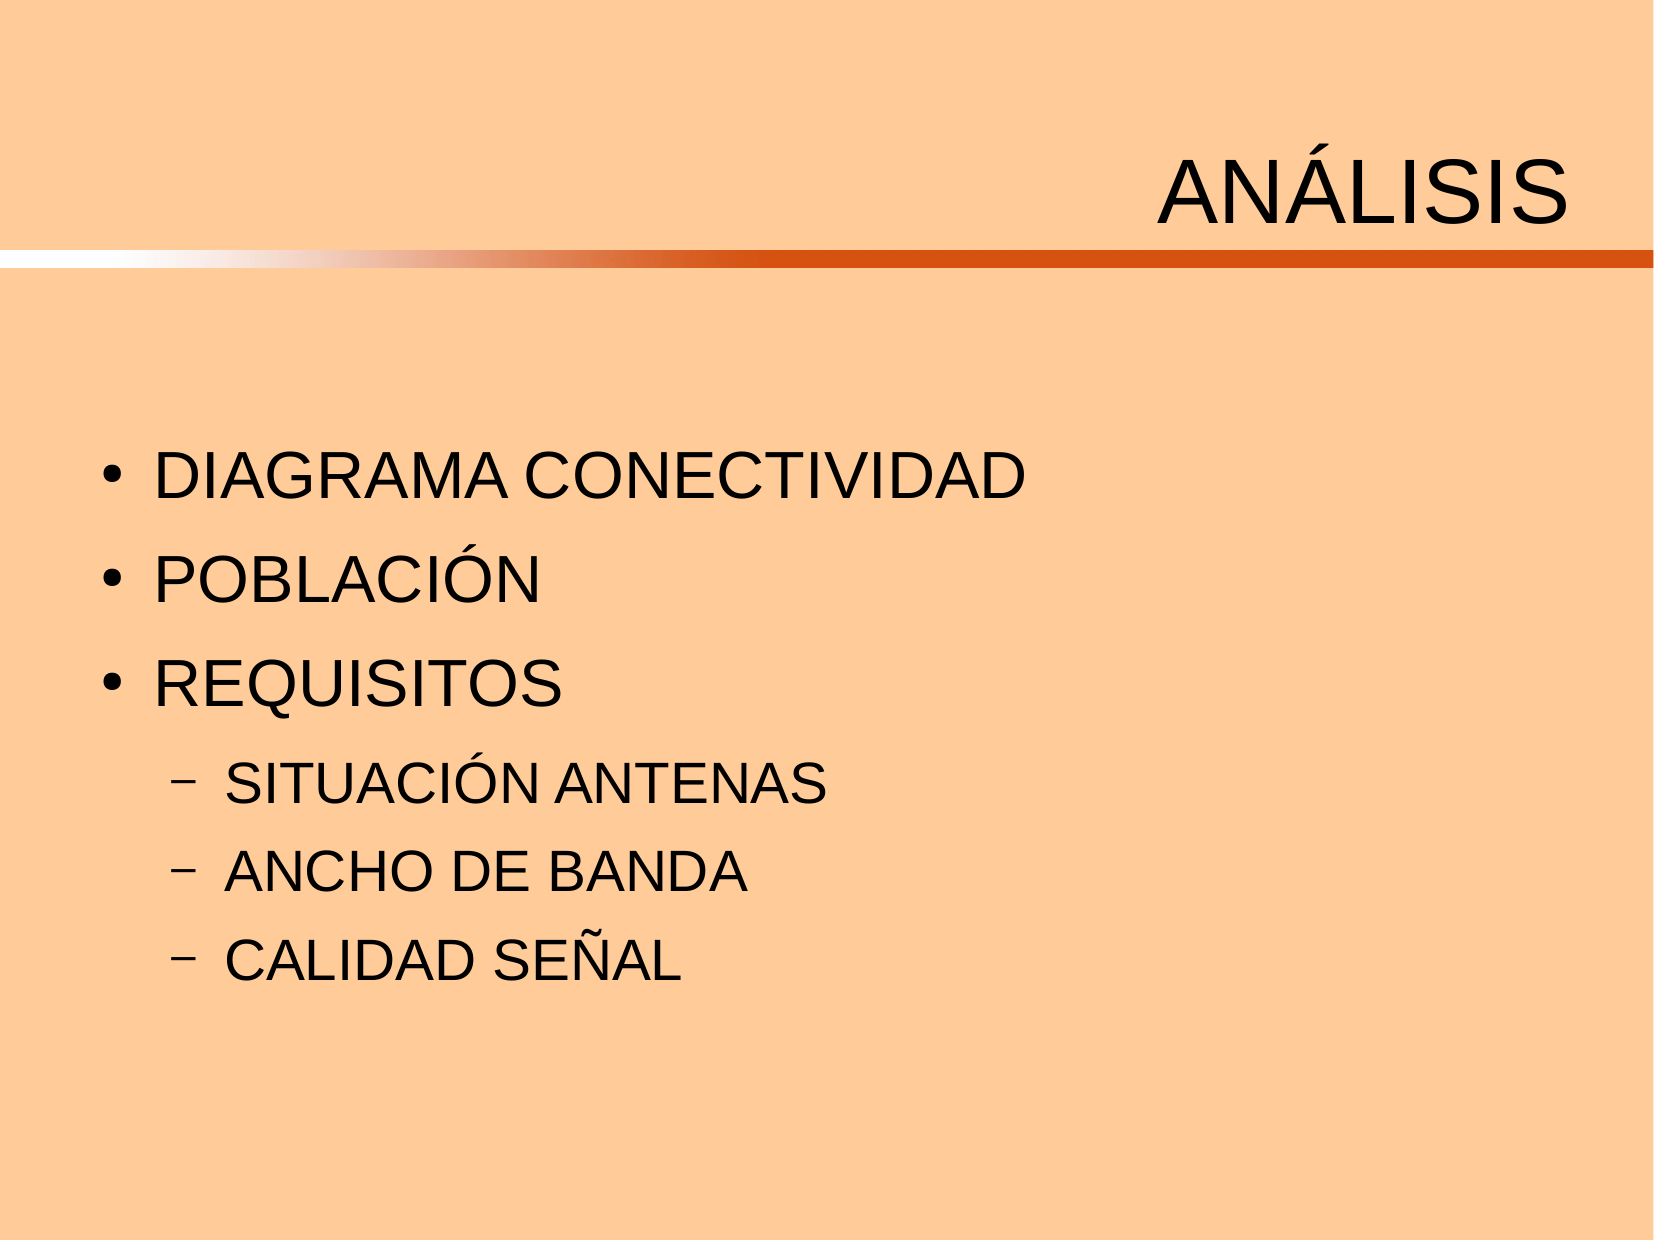

# ANÁLISIS
DIAGRAMA CONECTIVIDAD
POBLACIÓN
REQUISITOS
SITUACIÓN ANTENAS
ANCHO DE BANDA
CALIDAD SEÑAL